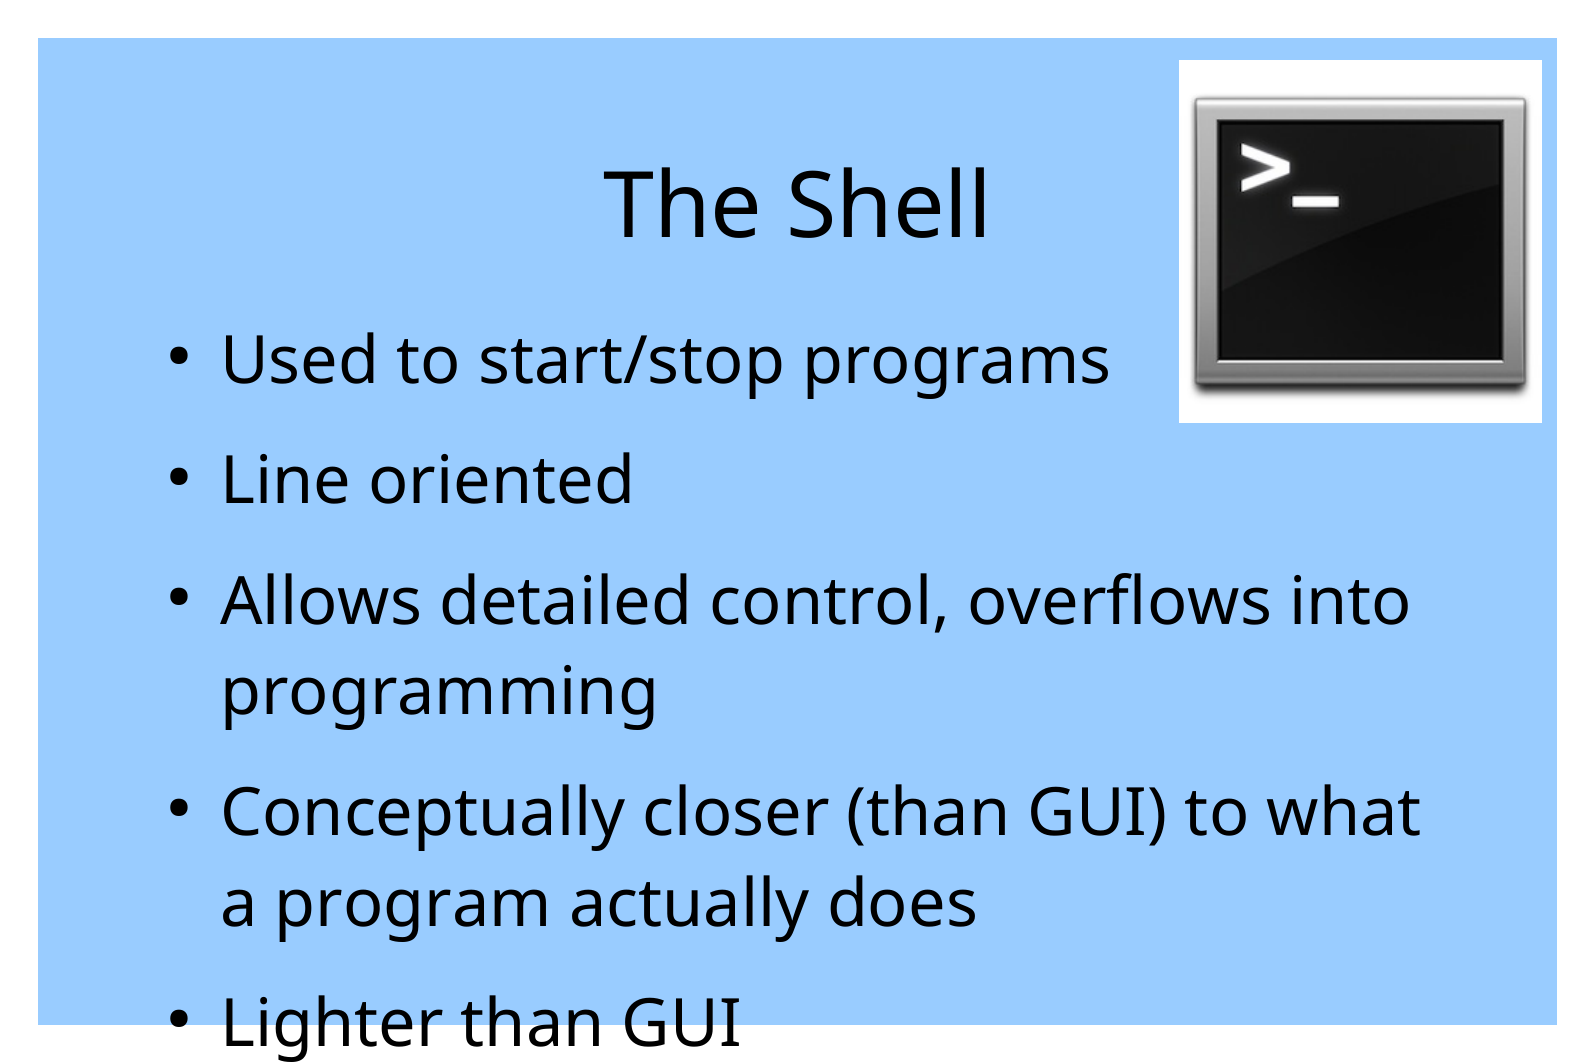

14
# The Shell
Used to start/stop programs
Line oriented
Allows detailed control, overflows into programming
Conceptually closer (than GUI) to what a program actually does
Lighter than GUI